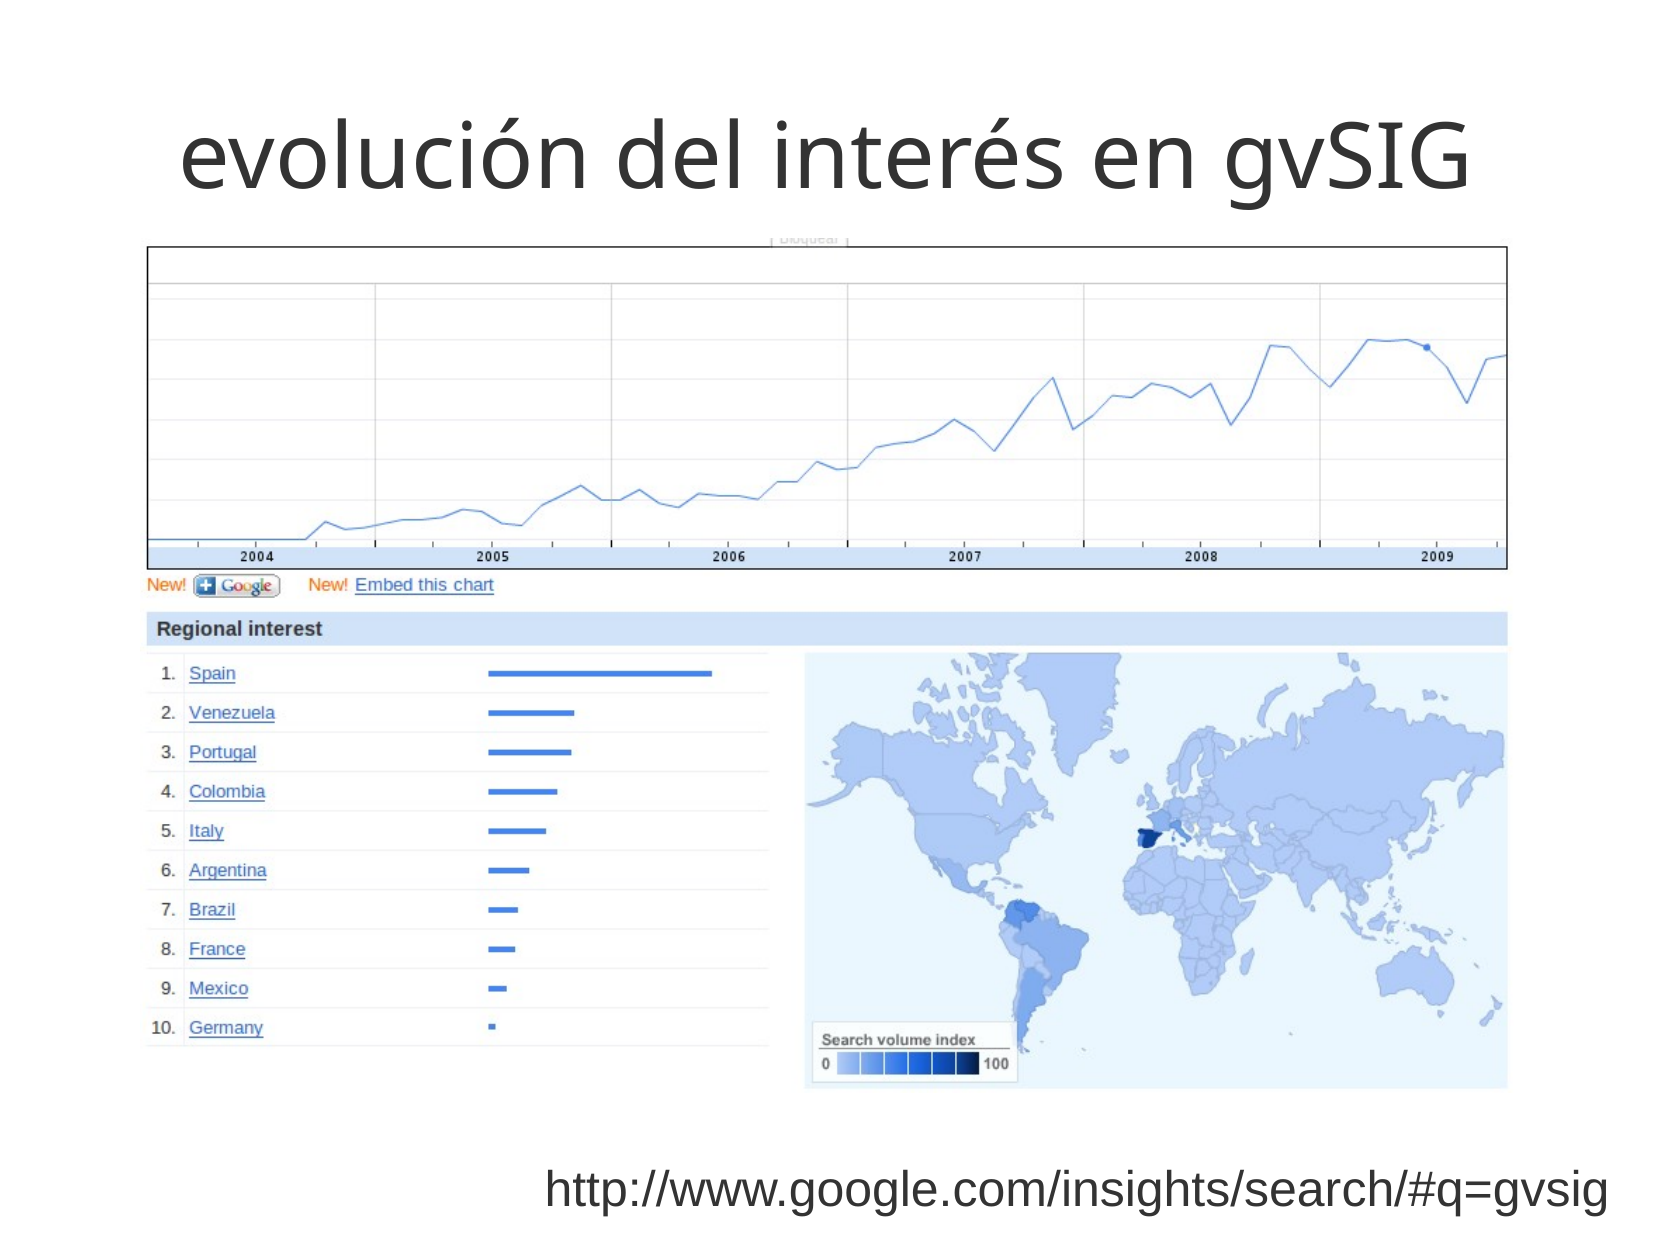

# evolución del interés en gvSIG
http://www.google.com/insights/search/#q=gvsig